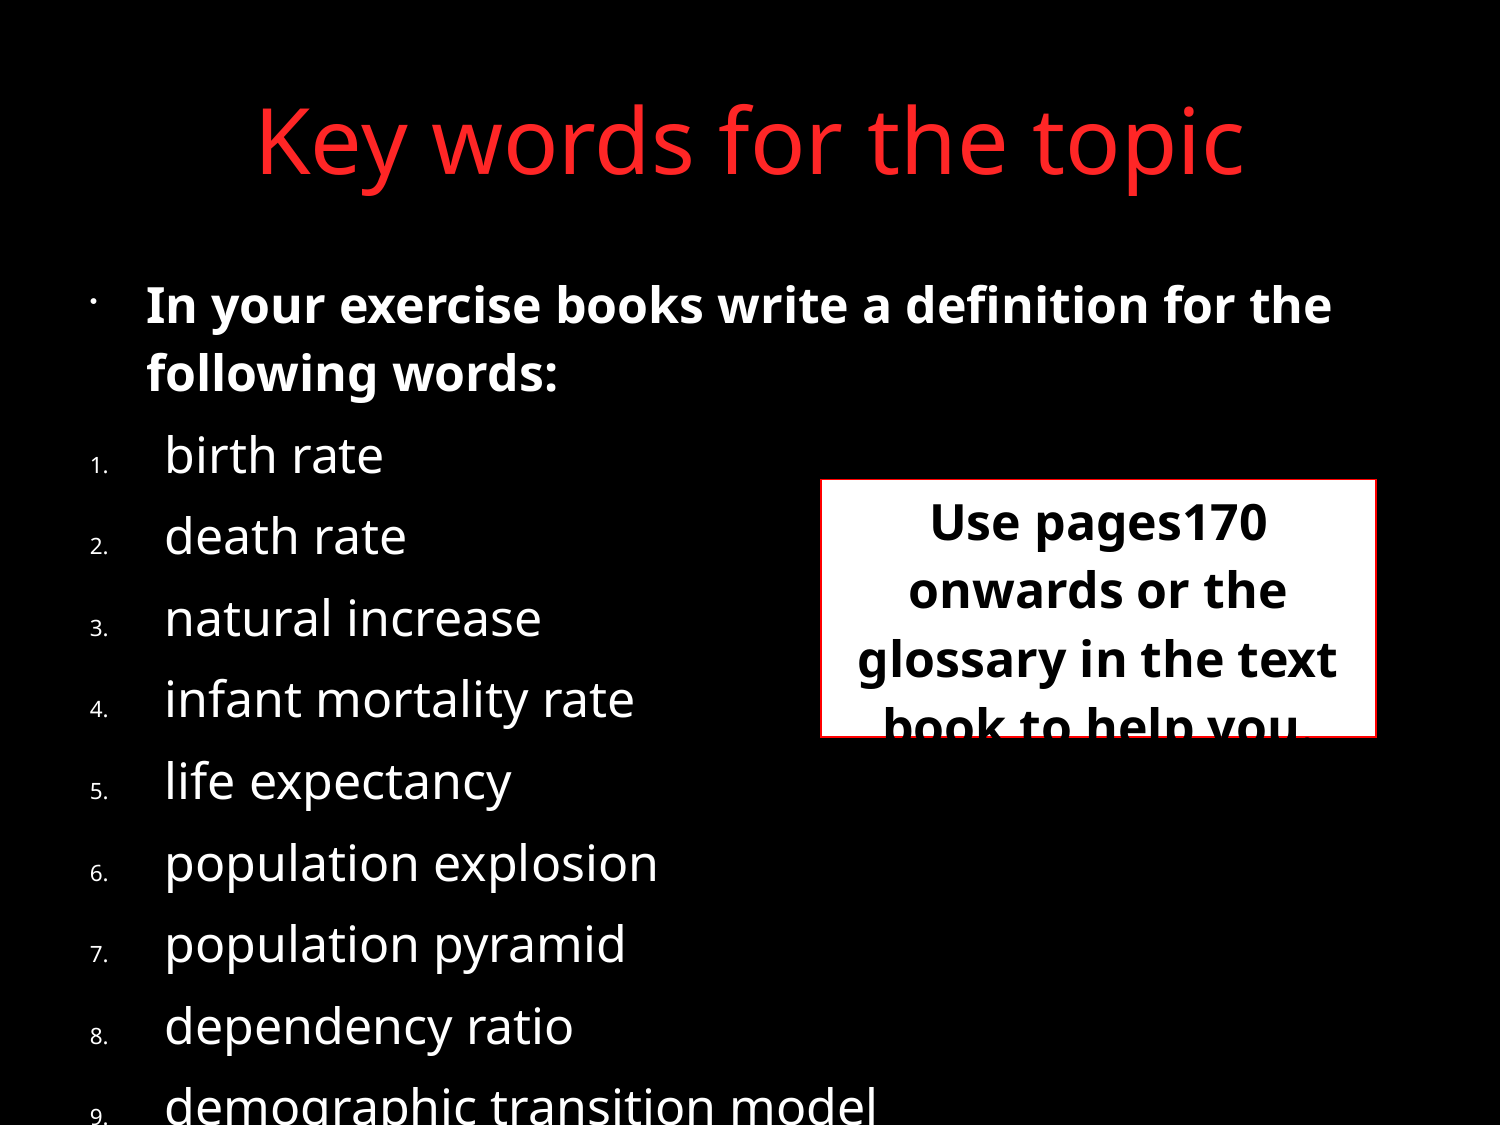

# Key words for the topic
In your exercise books write a definition for the following words:
birth rate
death rate
natural increase
infant mortality rate
life expectancy
population explosion
population pyramid
dependency ratio
demographic transition model
Use pages170 onwards or the glossary in the text book to help you.